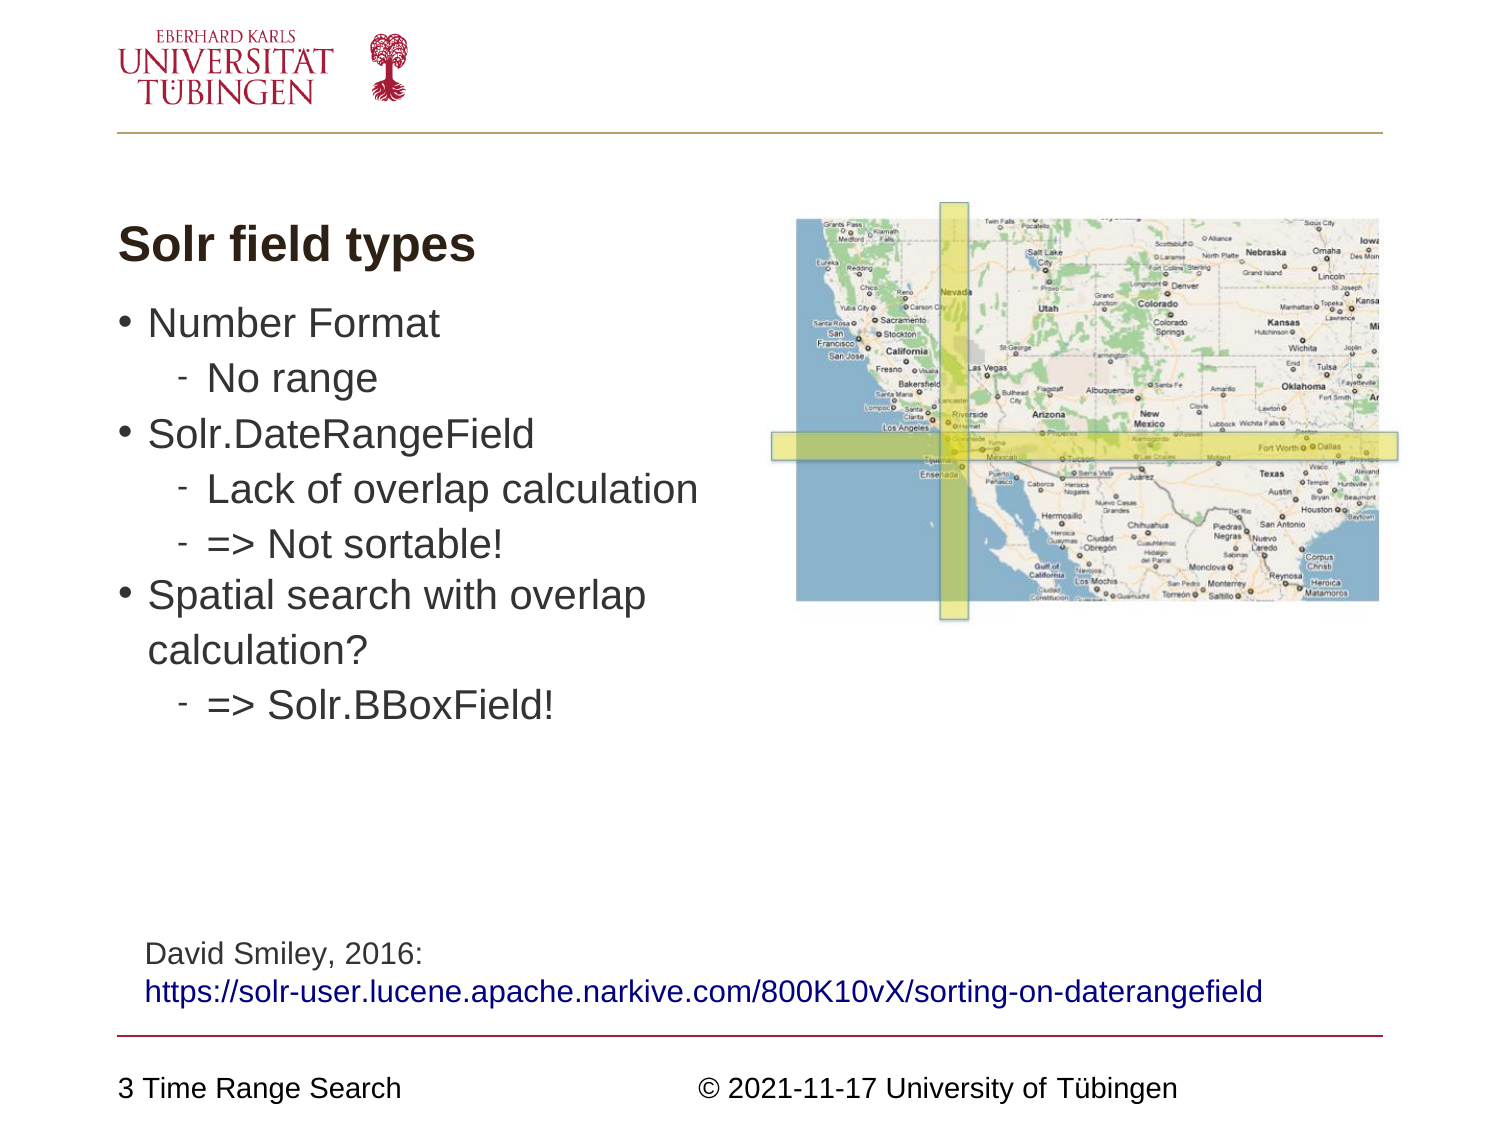

# Solr field types
Number Format
No range
Solr.DateRangeField
Lack of overlap calculation
=> Not sortable!
Spatial search with overlap calculation?
=> Solr.BBoxField!
David Smiley, 2016:
https://solr-user.lucene.apache.narkive.com/800K10vX/sorting-on-daterangefield
3